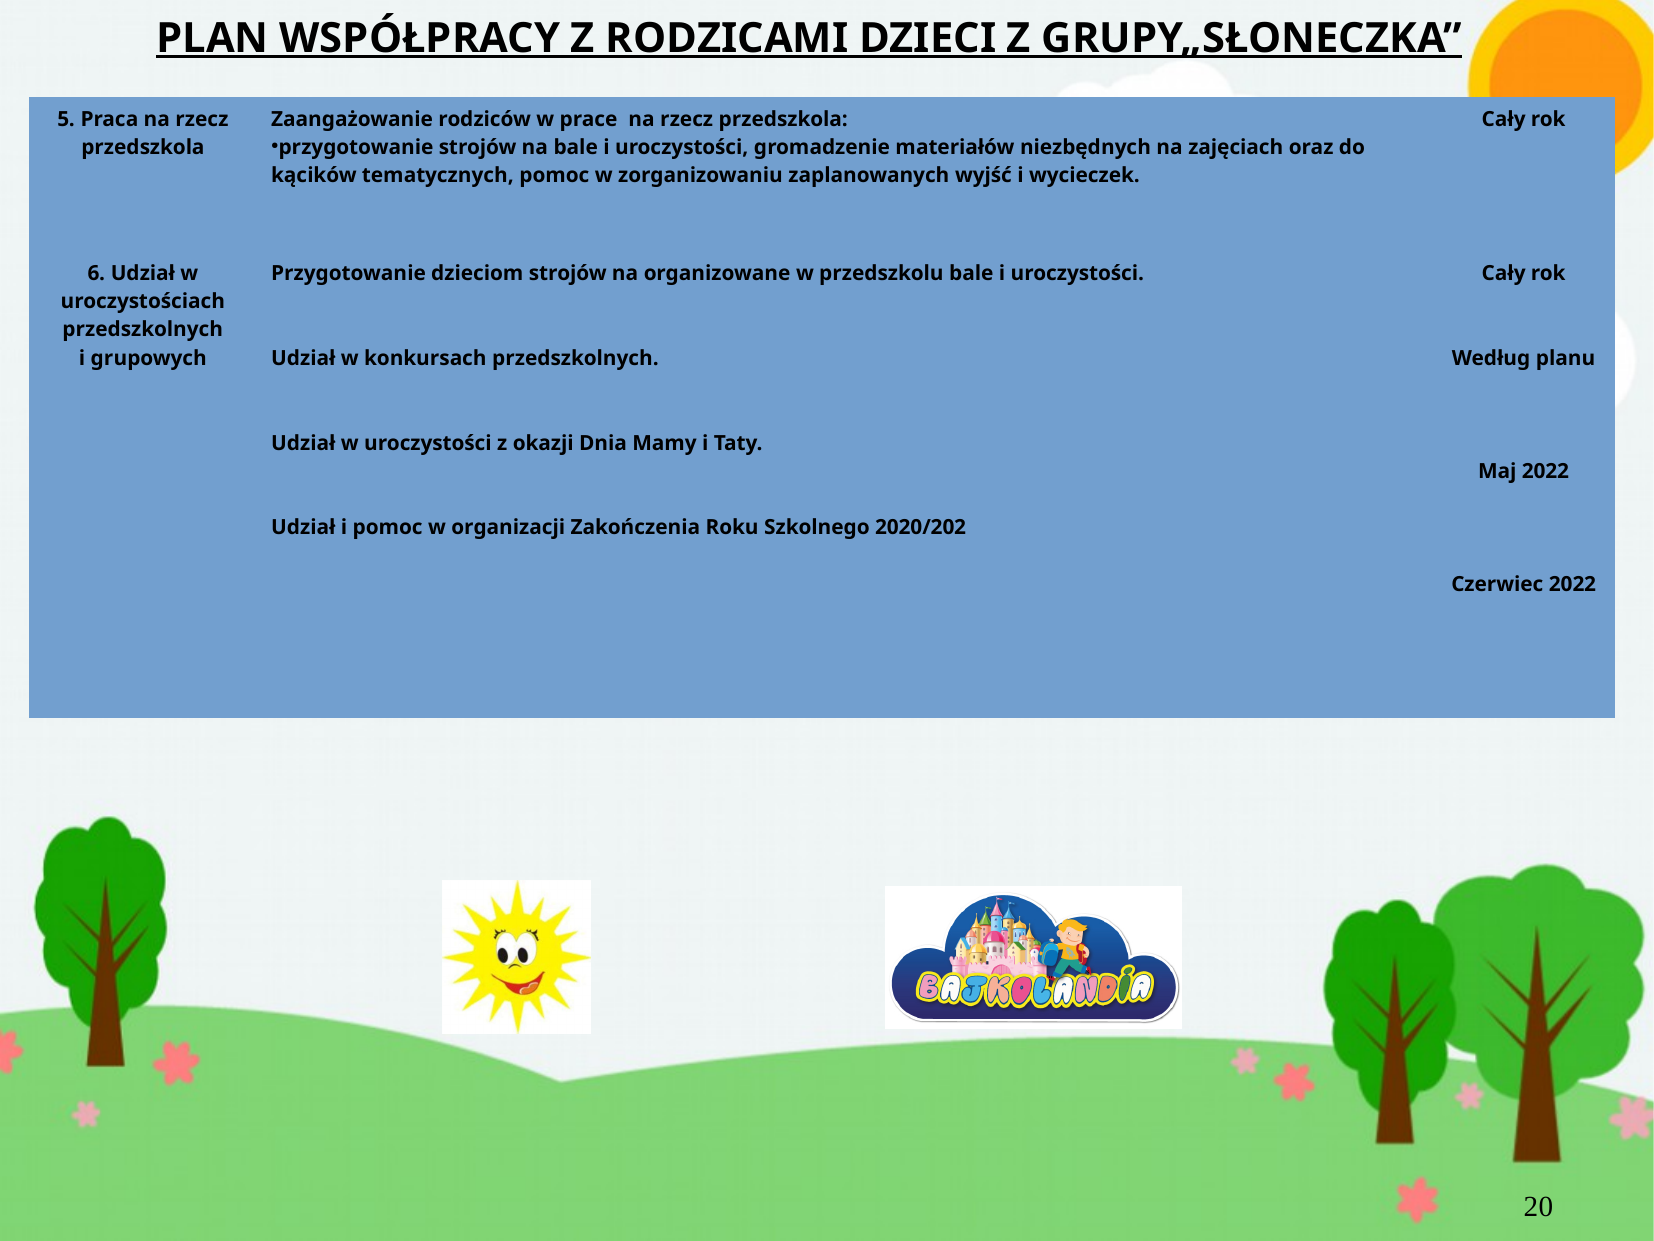

PLAN WSPÓŁPRACY Z RODZICAMI DZIECI Z GRUPY„SŁONECZKA”
| 5. Praca na rzecz przedszkola | Zaangażowanie rodziców w prace na rzecz przedszkola: przygotowanie strojów na bale i uroczystości, gromadzenie materiałów niezbędnych na zajęciach oraz do kącików tematycznych, pomoc w zorganizowaniu zaplanowanych wyjść i wycieczek. | Cały rok |
| --- | --- | --- |
| 6. Udział w uroczystościach przedszkolnych i grupowych | Przygotowanie dzieciom strojów na organizowane w przedszkolu bale i uroczystości. Udział w konkursach przedszkolnych. Udział w uroczystości z okazji Dnia Mamy i Taty. Udział i pomoc w organizacji Zakończenia Roku Szkolnego 2020/202 | Cały rok Według planu Maj 2022 Czerwiec 2022 |